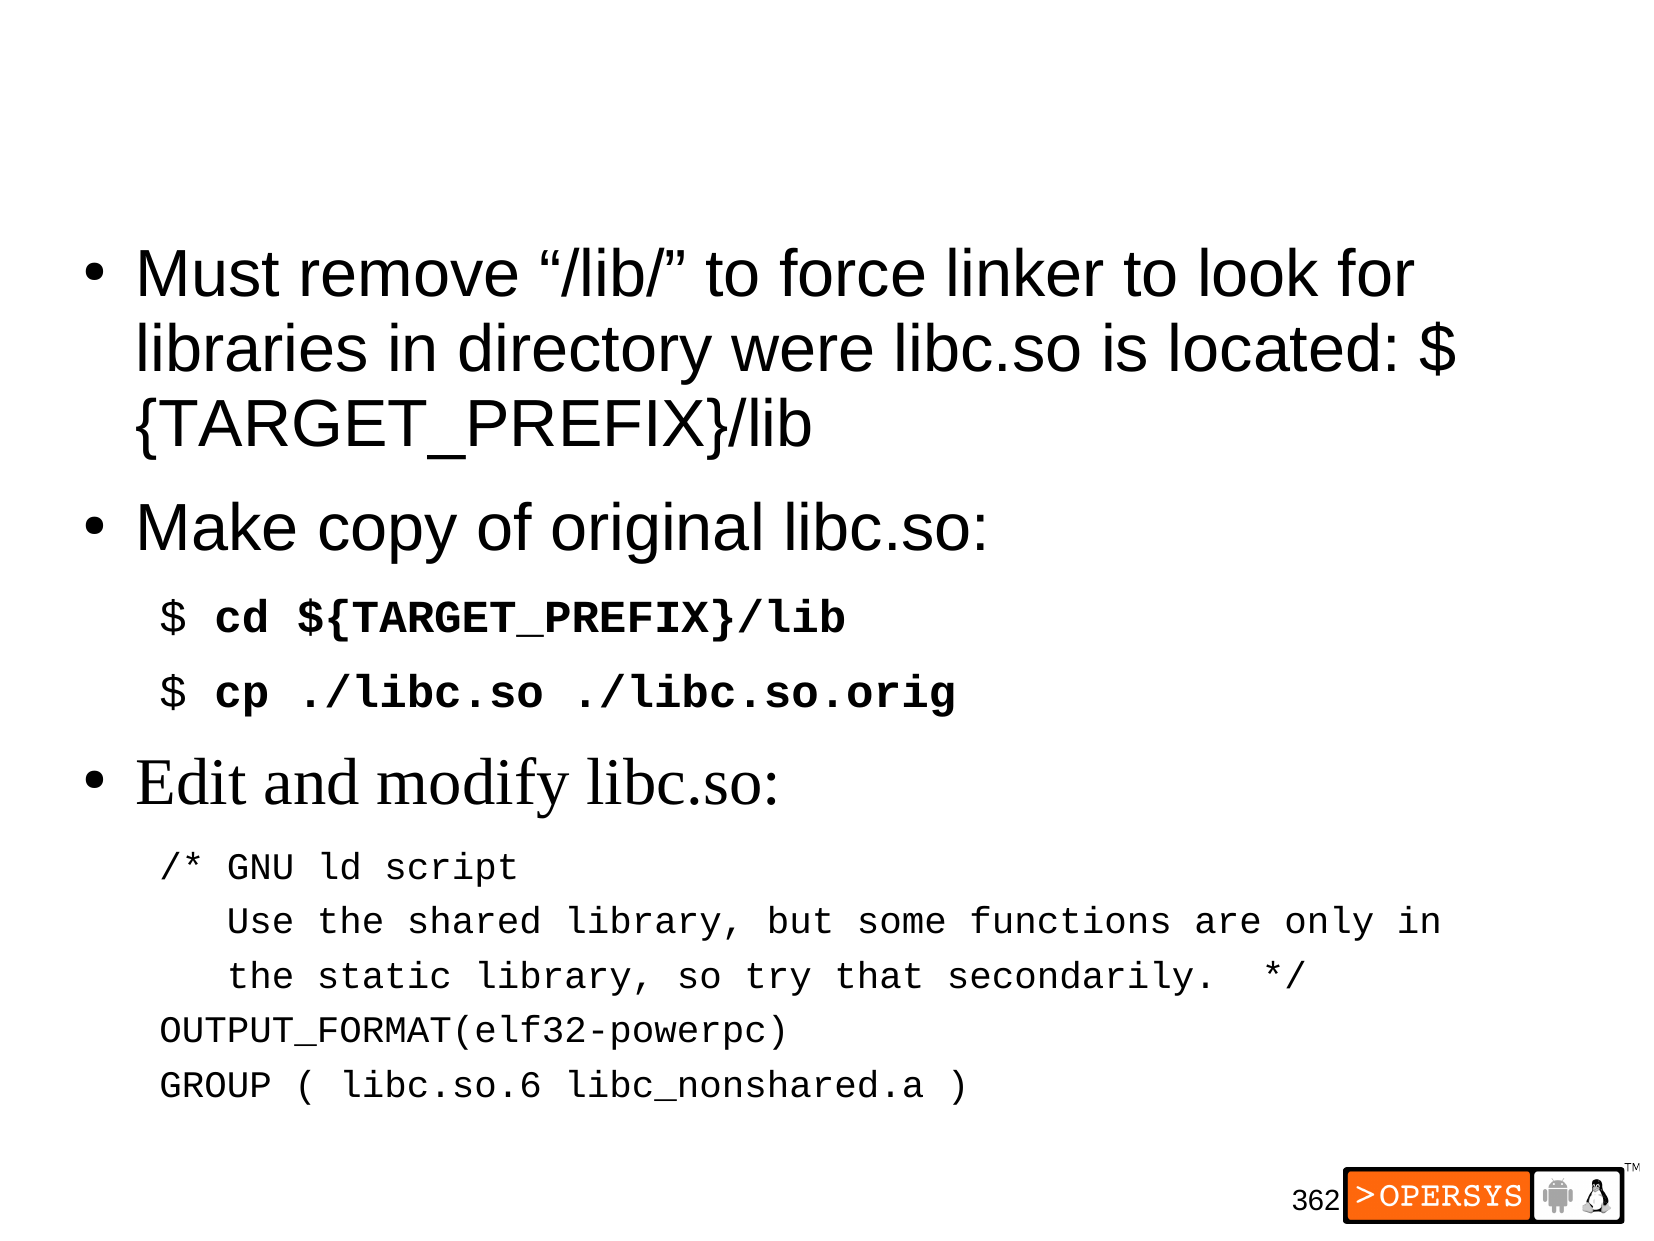

# Must remove “/lib/” to force linker to look for libraries in directory were libc.so is located: ${TARGET_PREFIX}/lib
Make copy of original libc.so:
$ cd ${TARGET_PREFIX}/lib
$ cp ./libc.so ./libc.so.orig
Edit and modify libc.so:
/* GNU ld script
 Use the shared library, but some functions are only in
 the static library, so try that secondarily. */
OUTPUT_FORMAT(elf32-powerpc)
GROUP ( libc.so.6 libc_nonshared.a )